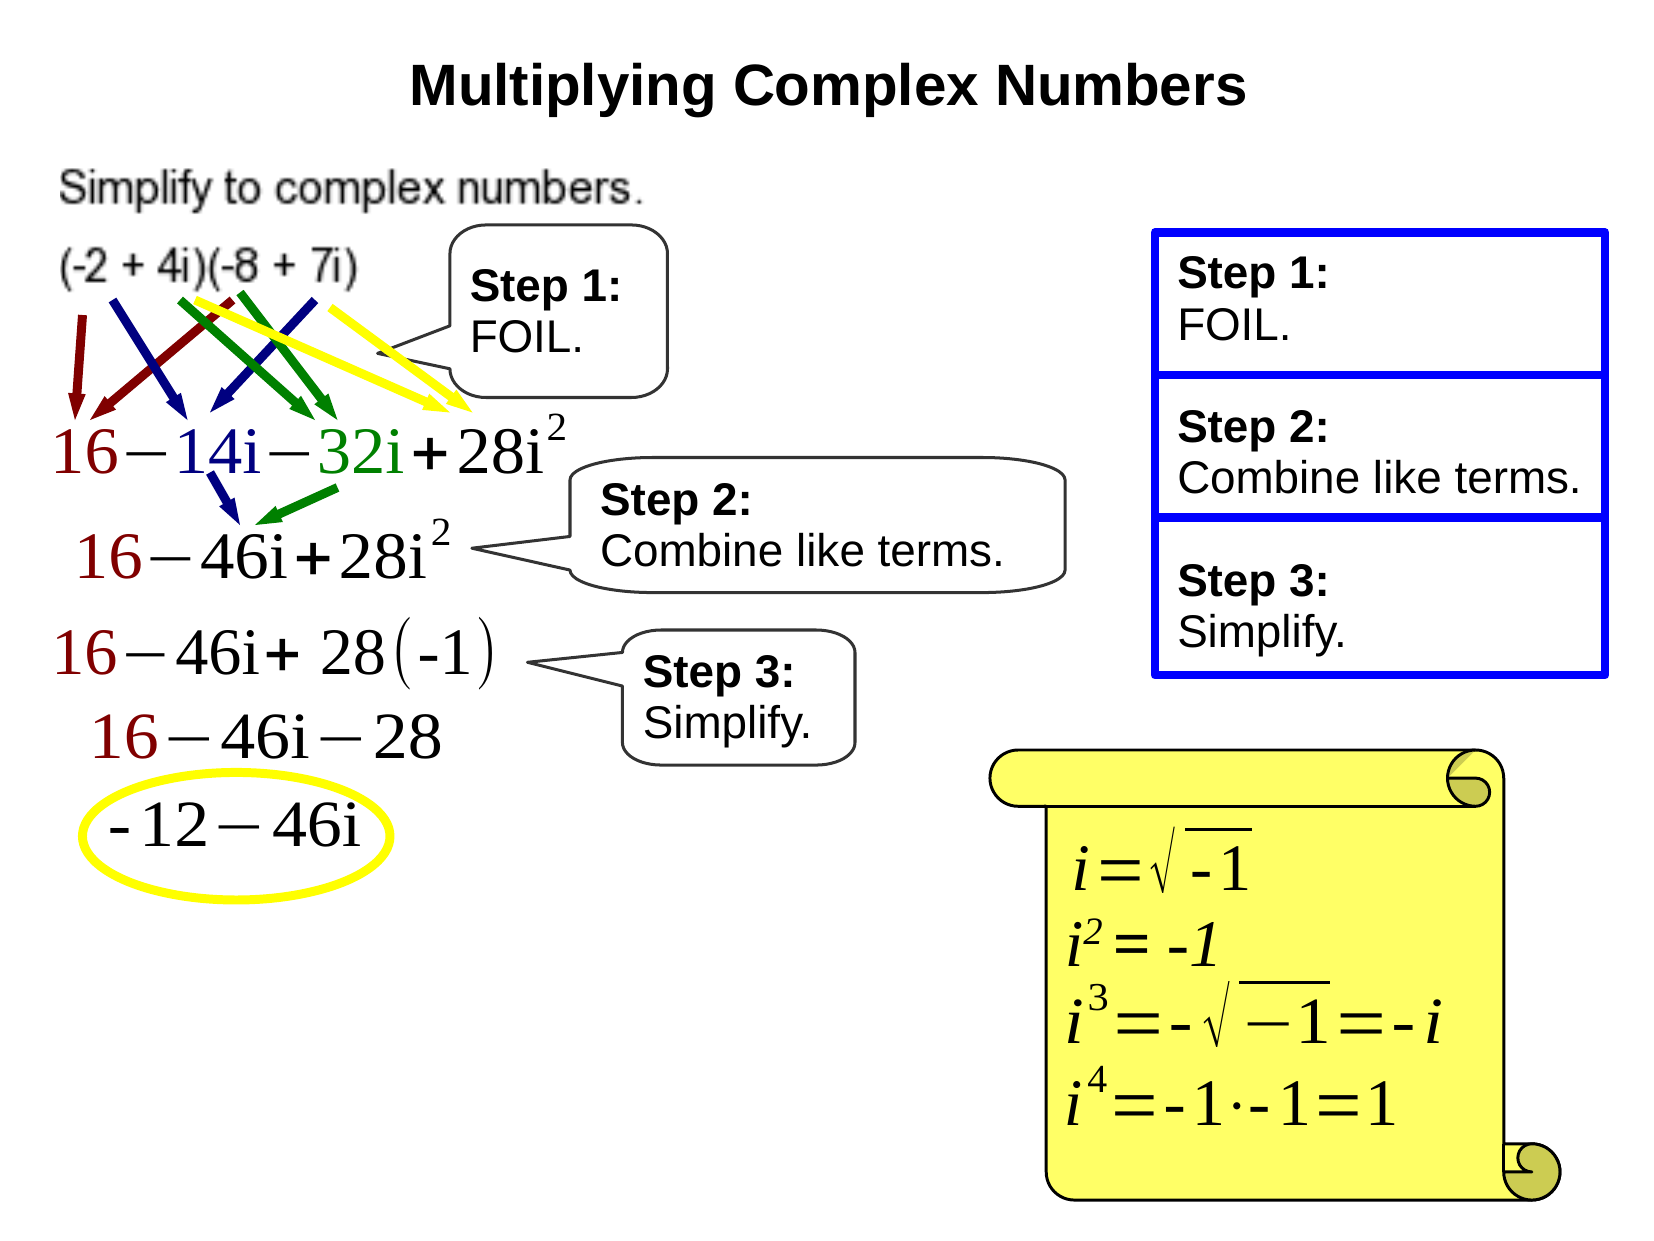

Multiplying Complex Numbers
Step 1:
FOIL.
Step 1:
FOIL.
Step 2:
Combine like terms.
Step 3:
Simplify.
Step 2:
Combine like terms.
Step 3:
Simplify.
i2 = -1